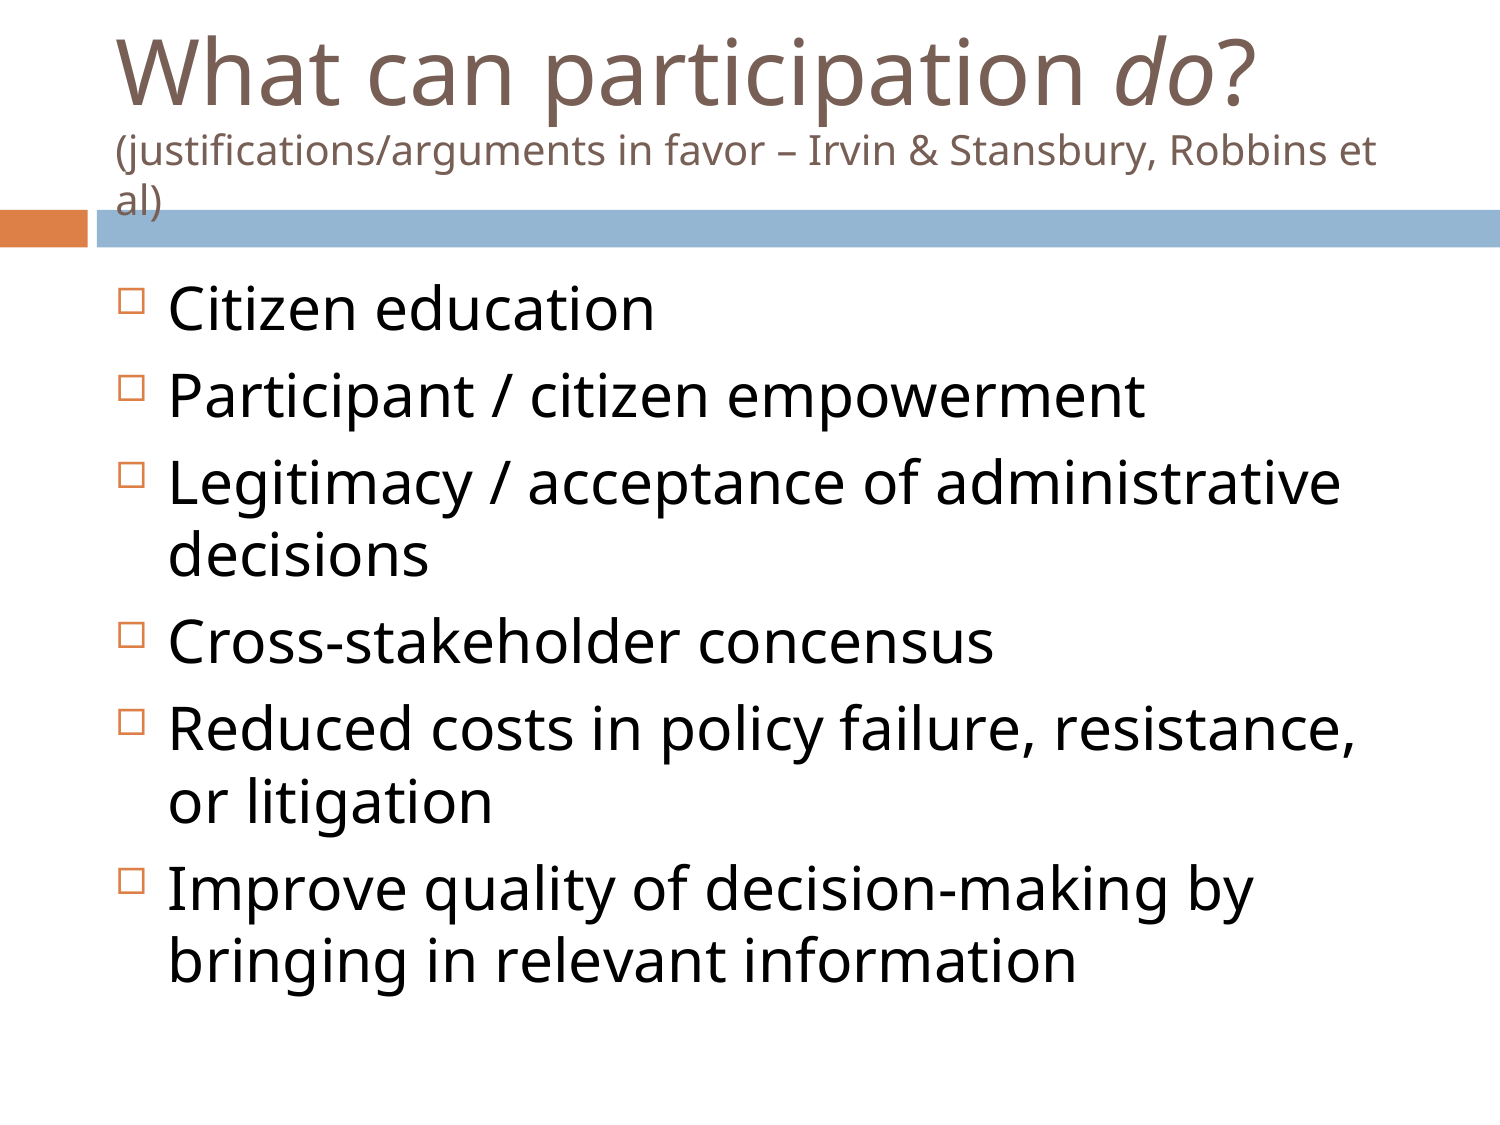

# What can participation do? (justifications/arguments in favor – Irvin & Stansbury, Robbins et al)
Citizen education
Participant / citizen empowerment
Legitimacy / acceptance of administrative decisions
Cross-stakeholder concensus
Reduced costs in policy failure, resistance, or litigation
Improve quality of decision-making by bringing in relevant information